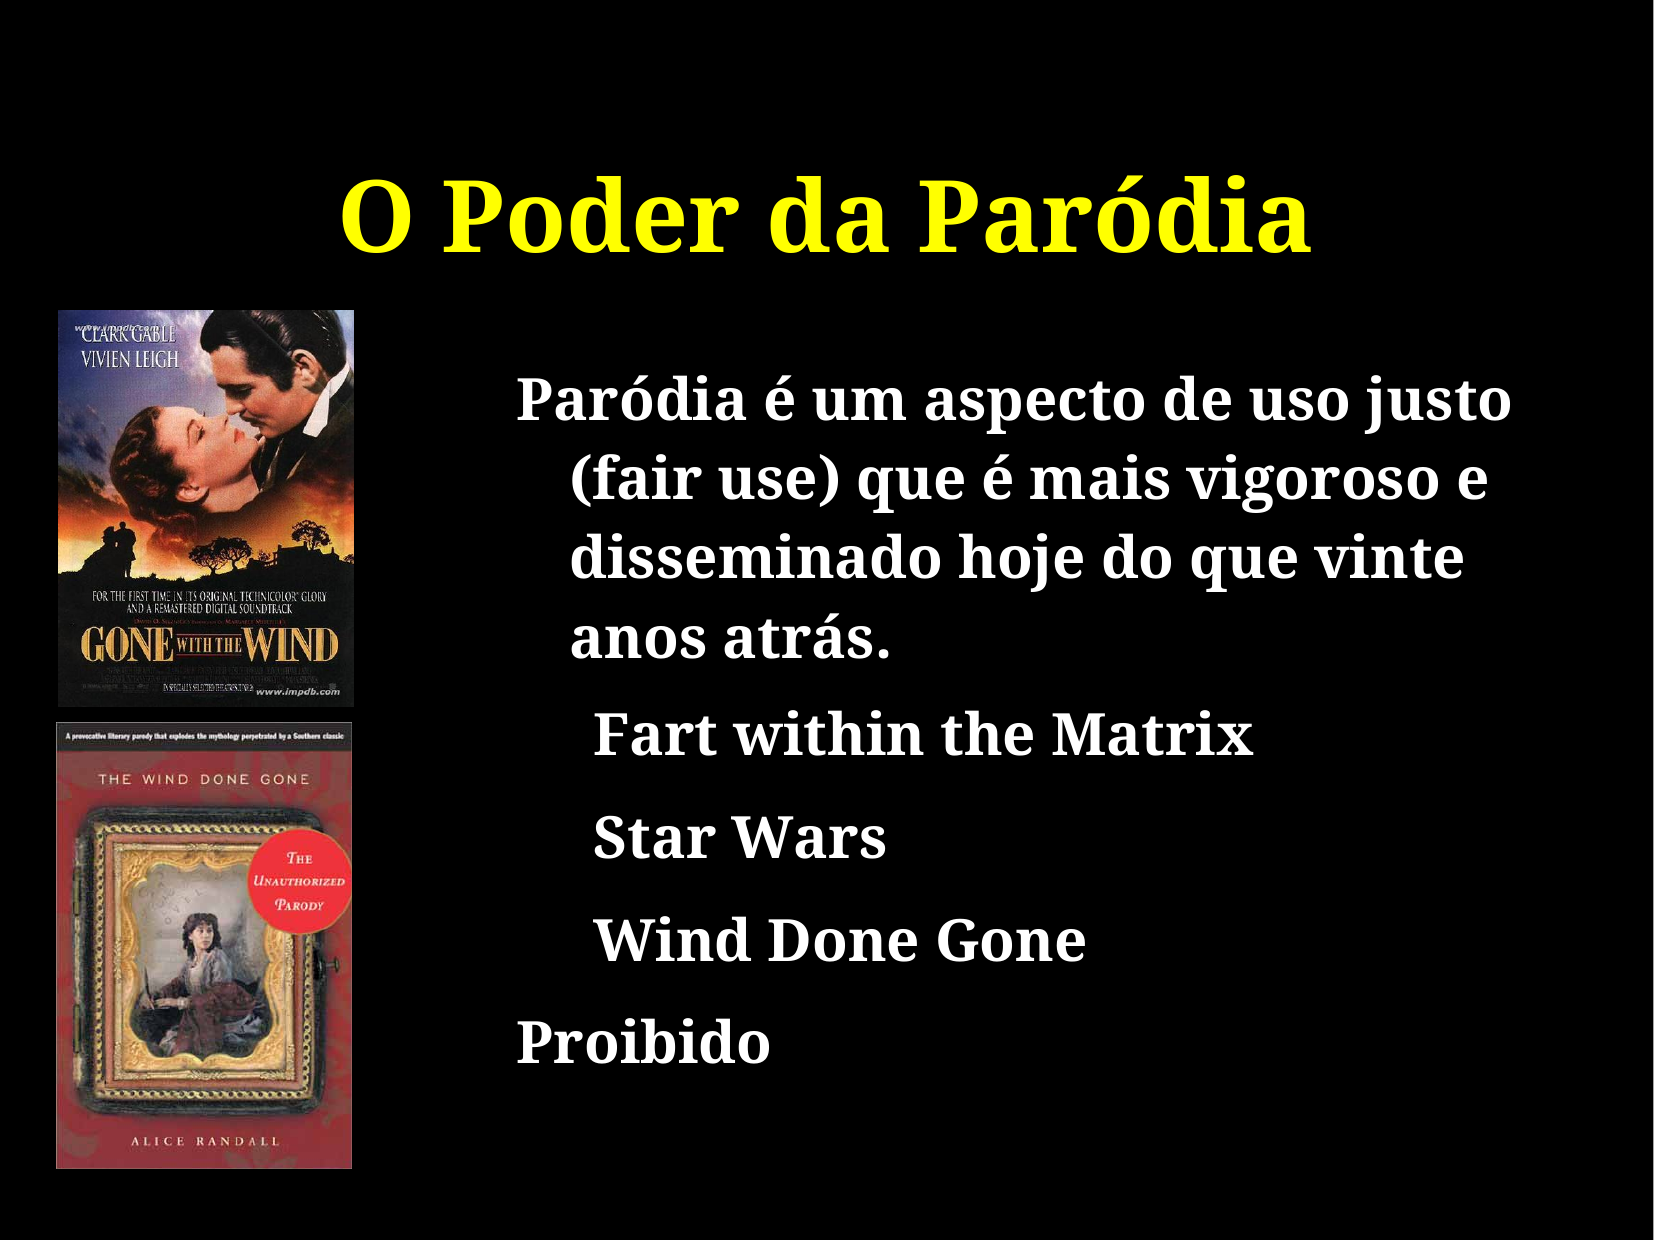

# O Poder da Paródia
Paródia é um aspecto de uso justo (fair use) que é mais vigoroso e disseminado hoje do que vinte anos atrás.
Fart within the Matrix
Star Wars
Wind Done Gone
Proibido